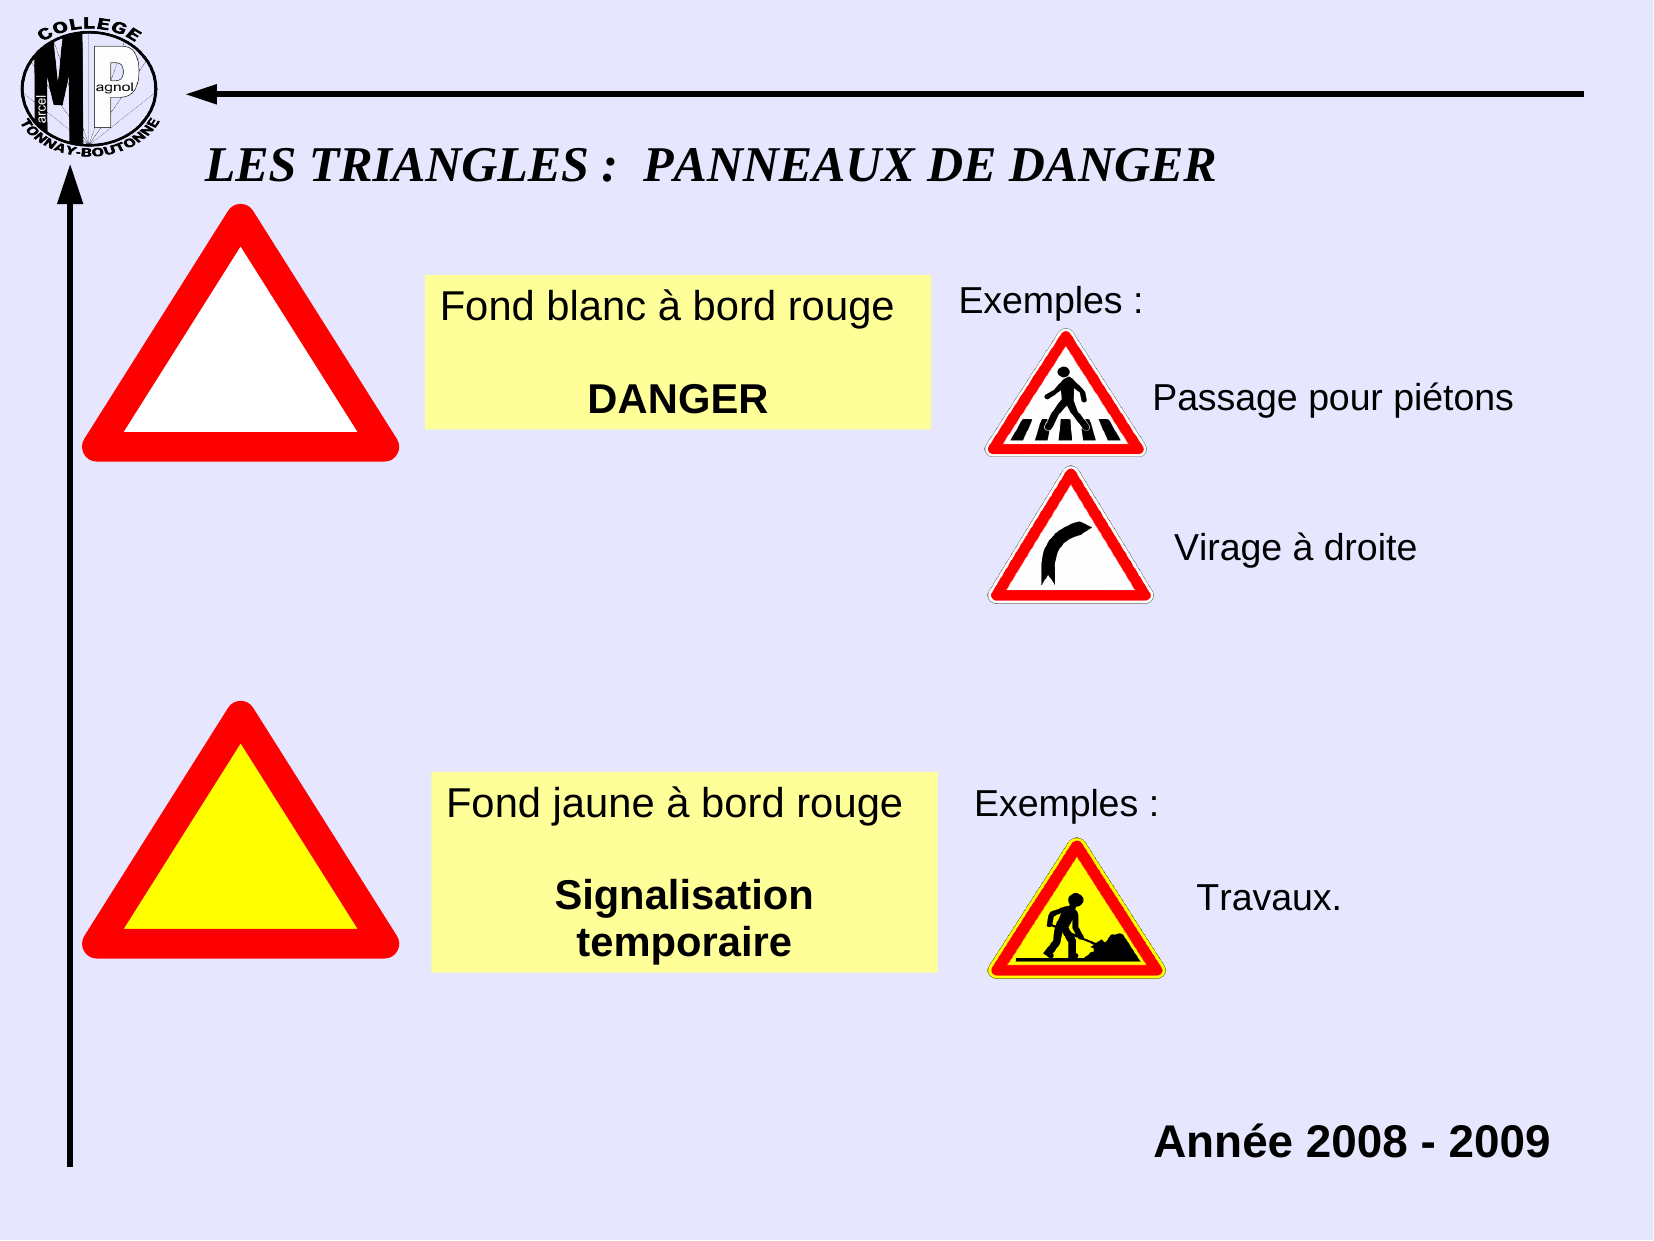

Année 2008 - 2009
LES TRIANGLES : PANNEAUX DE DANGER
Exemples :
Fond blanc à bord rouge
DANGER
Passage pour piétons
Virage à droite
Fond jaune à bord rouge
Signalisation temporaire
Exemples :
Travaux.